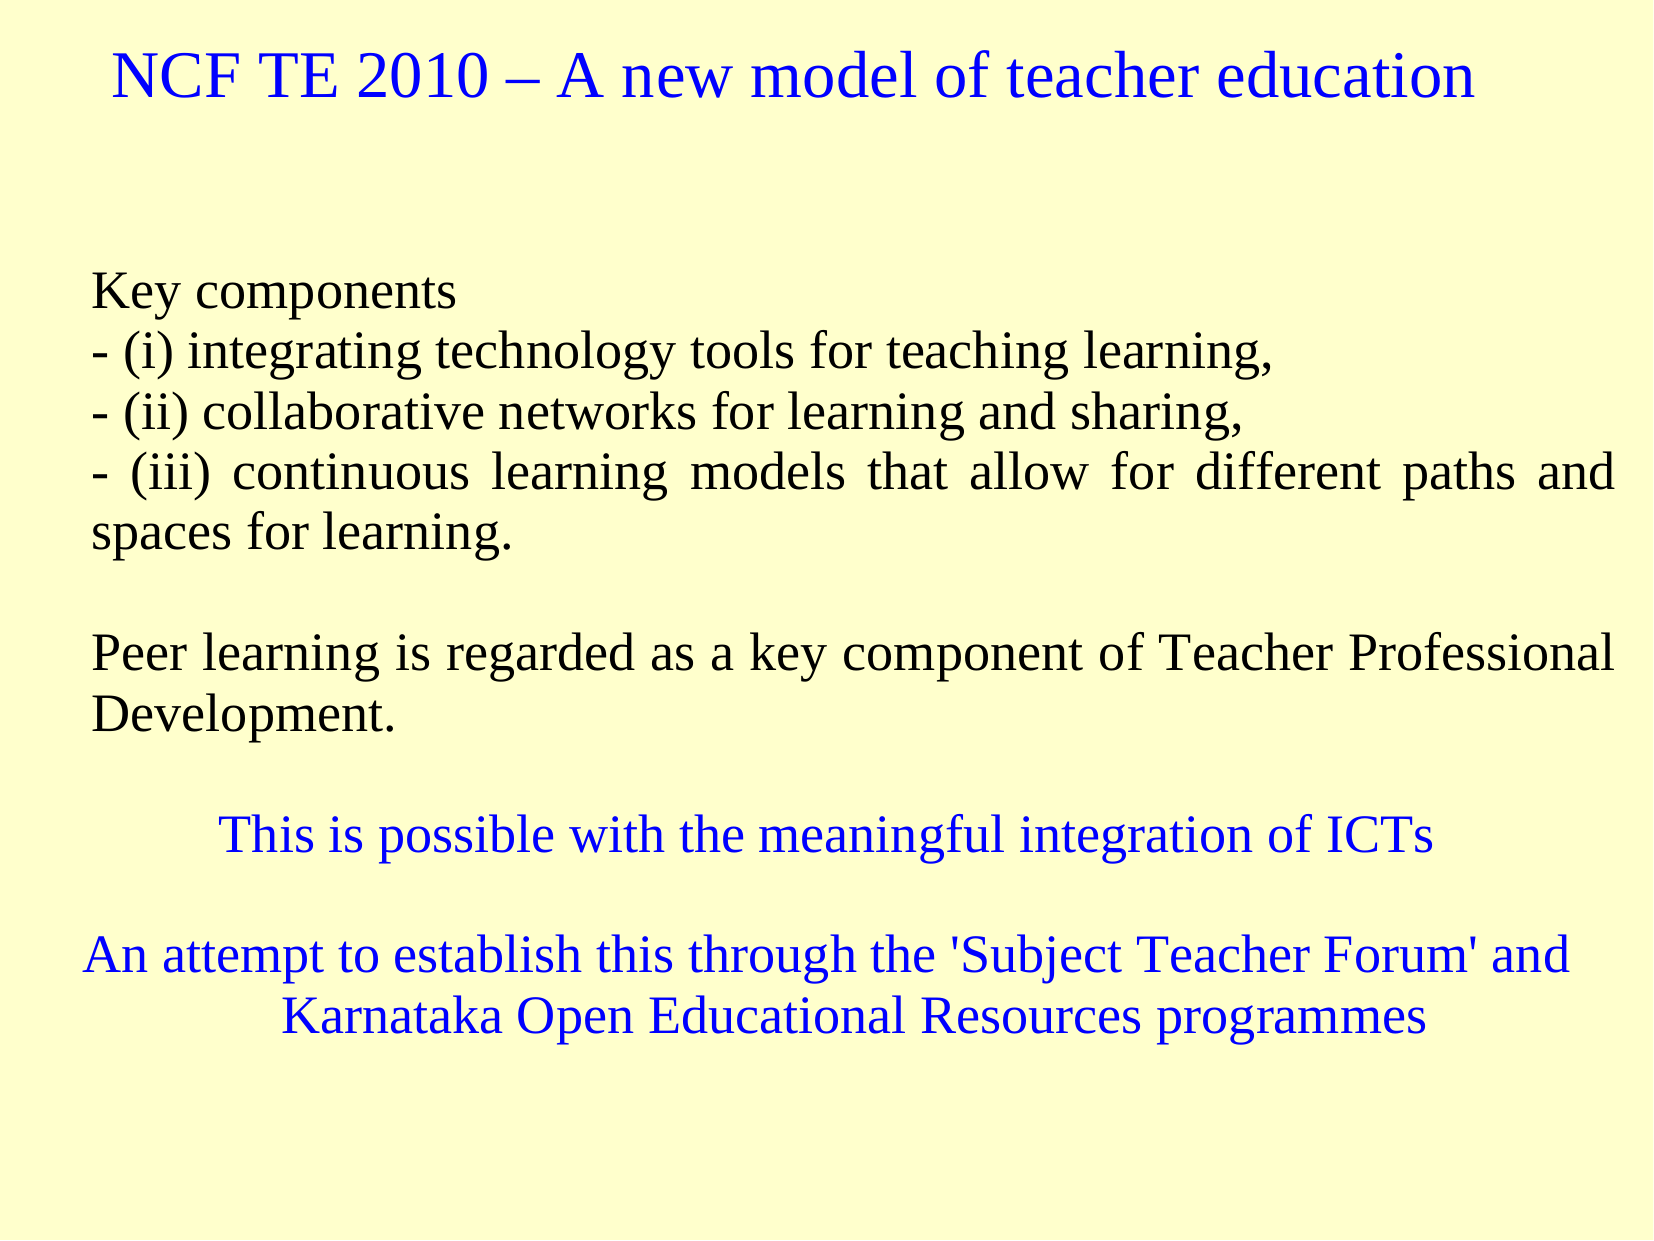

# NCF TE 2010 – A new model of teacher education
Key components
- (i) integrating technology tools for teaching learning,
- (ii) collaborative networks for learning and sharing,
- (iii) continuous learning models that allow for different paths and spaces for learning.
Peer learning is regarded as a key component of Teacher Professional Development.
This is possible with the meaningful integration of ICTs
An attempt to establish this through the 'Subject Teacher Forum' and Karnataka Open Educational Resources programmes